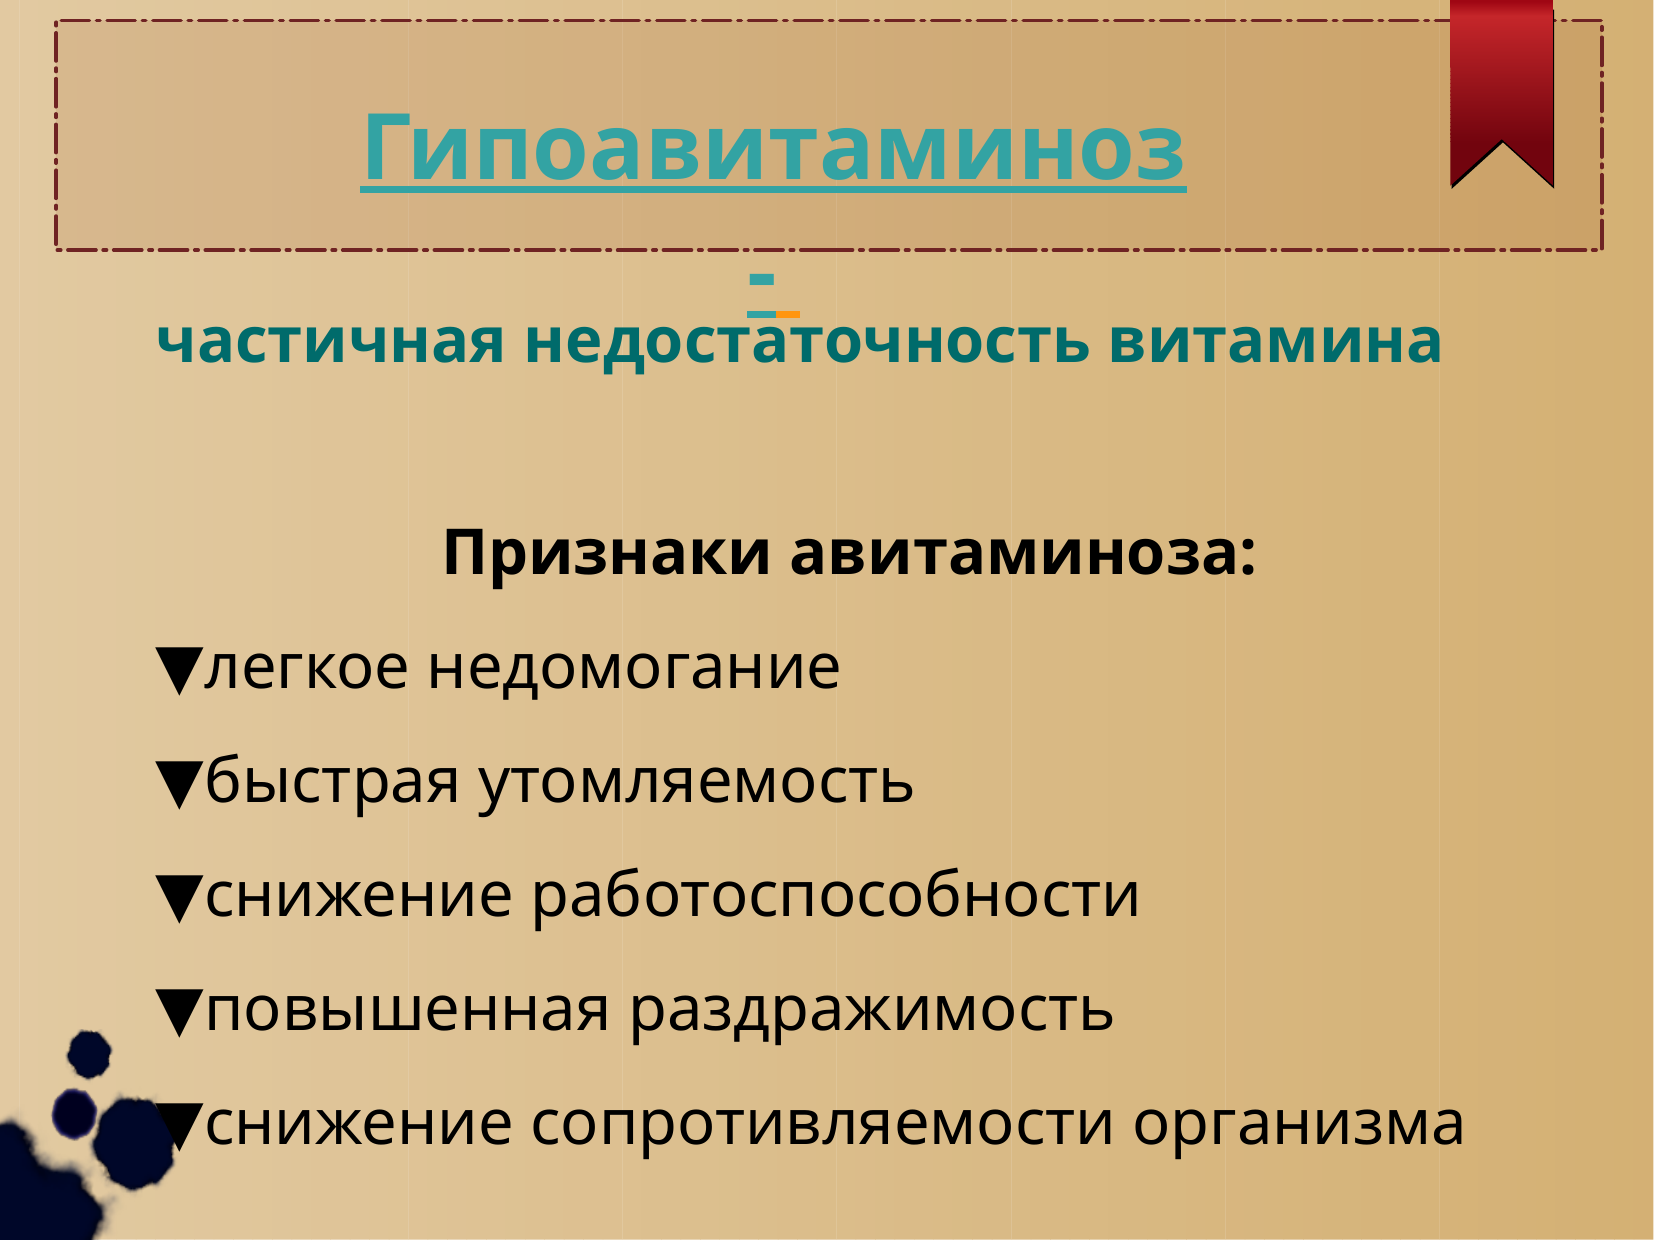

# Гипоавитаминоз -
частичная недостаточность витамина
Признаки авитаминоза:
▼легкое недомогание
▼быстрая утомляемость
▼снижение работоспособности
▼повышенная раздражимость
▼снижение сопротивляемости организма